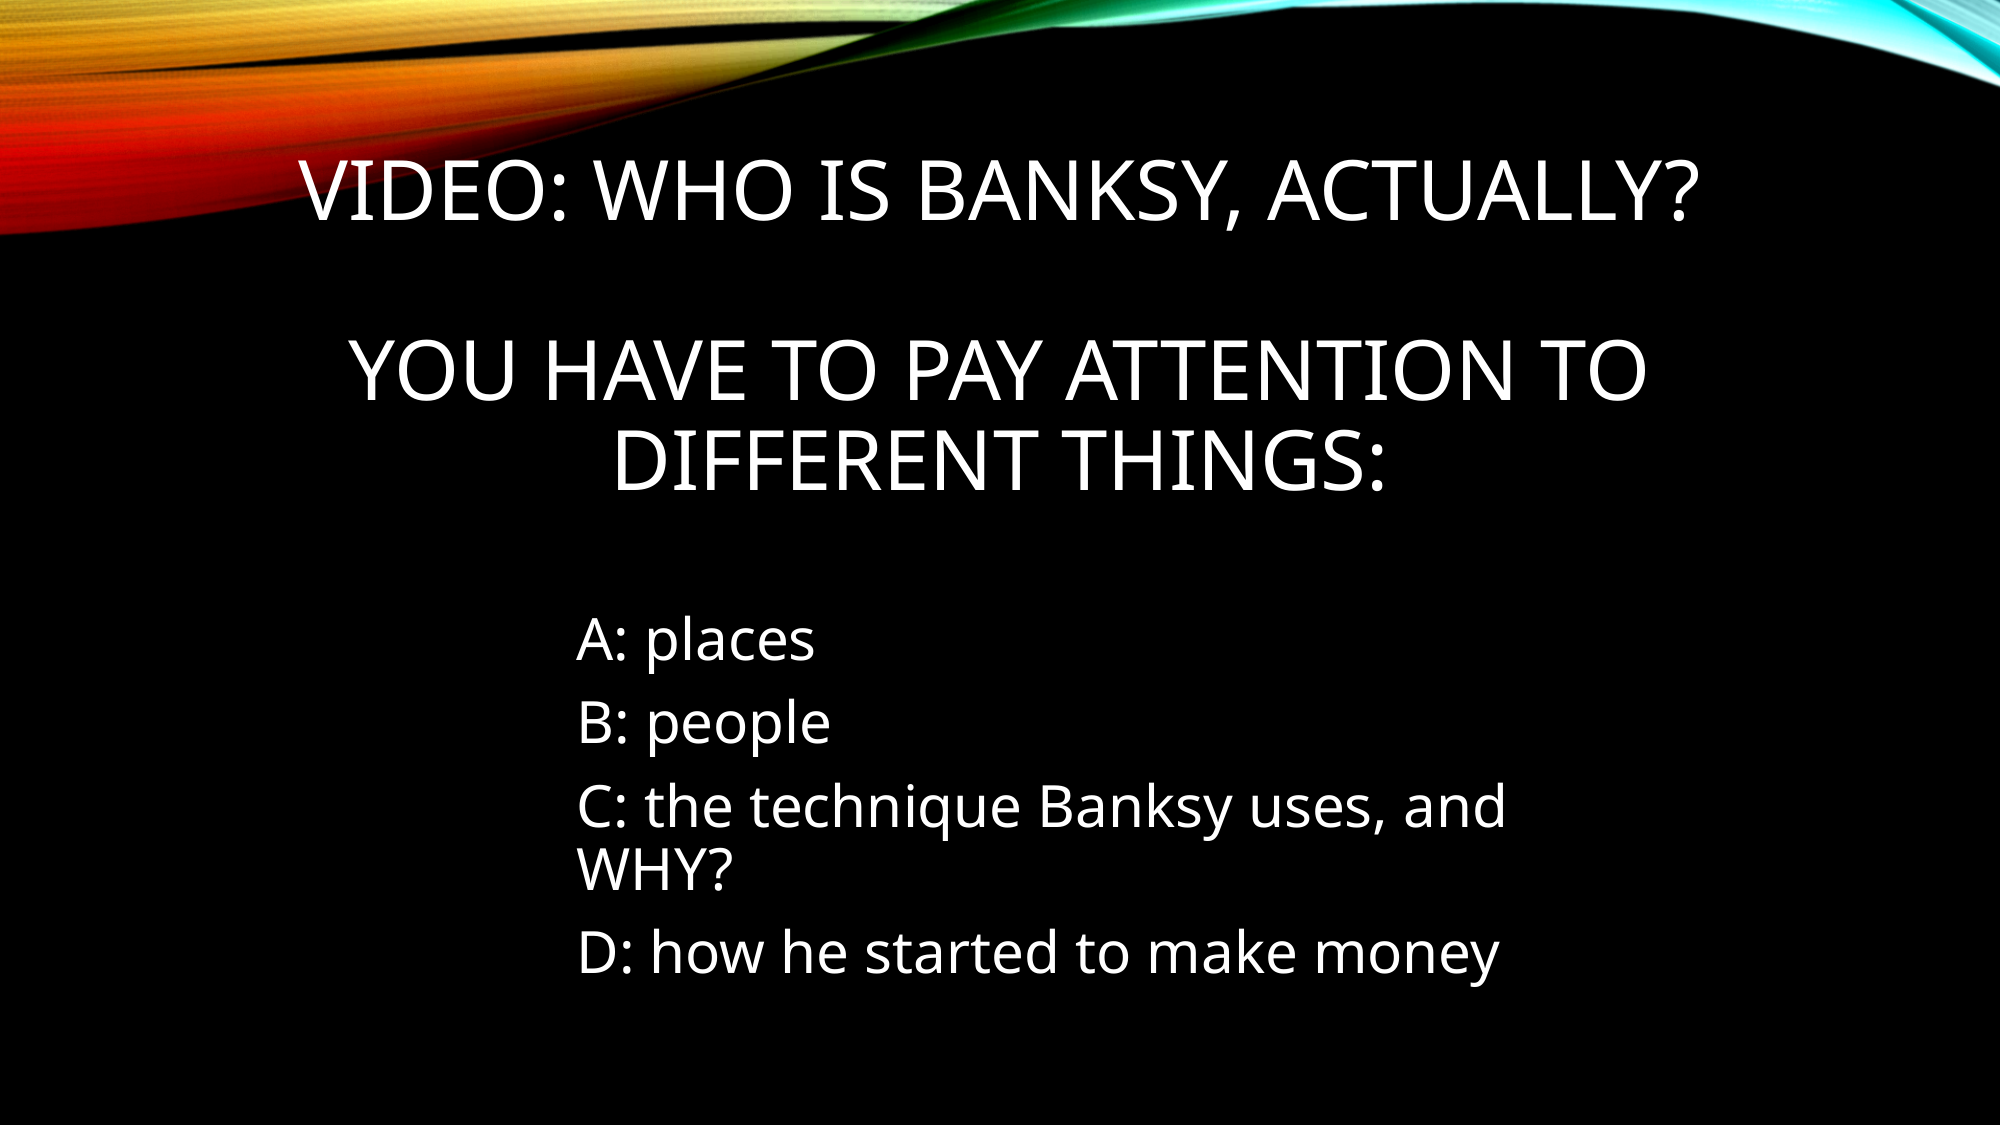

# Video: Who is Banksy, actually? You have to pay attention to different things:
A: places
B: people
C: the technique Banksy uses, and WHY?
D: how he started to make money